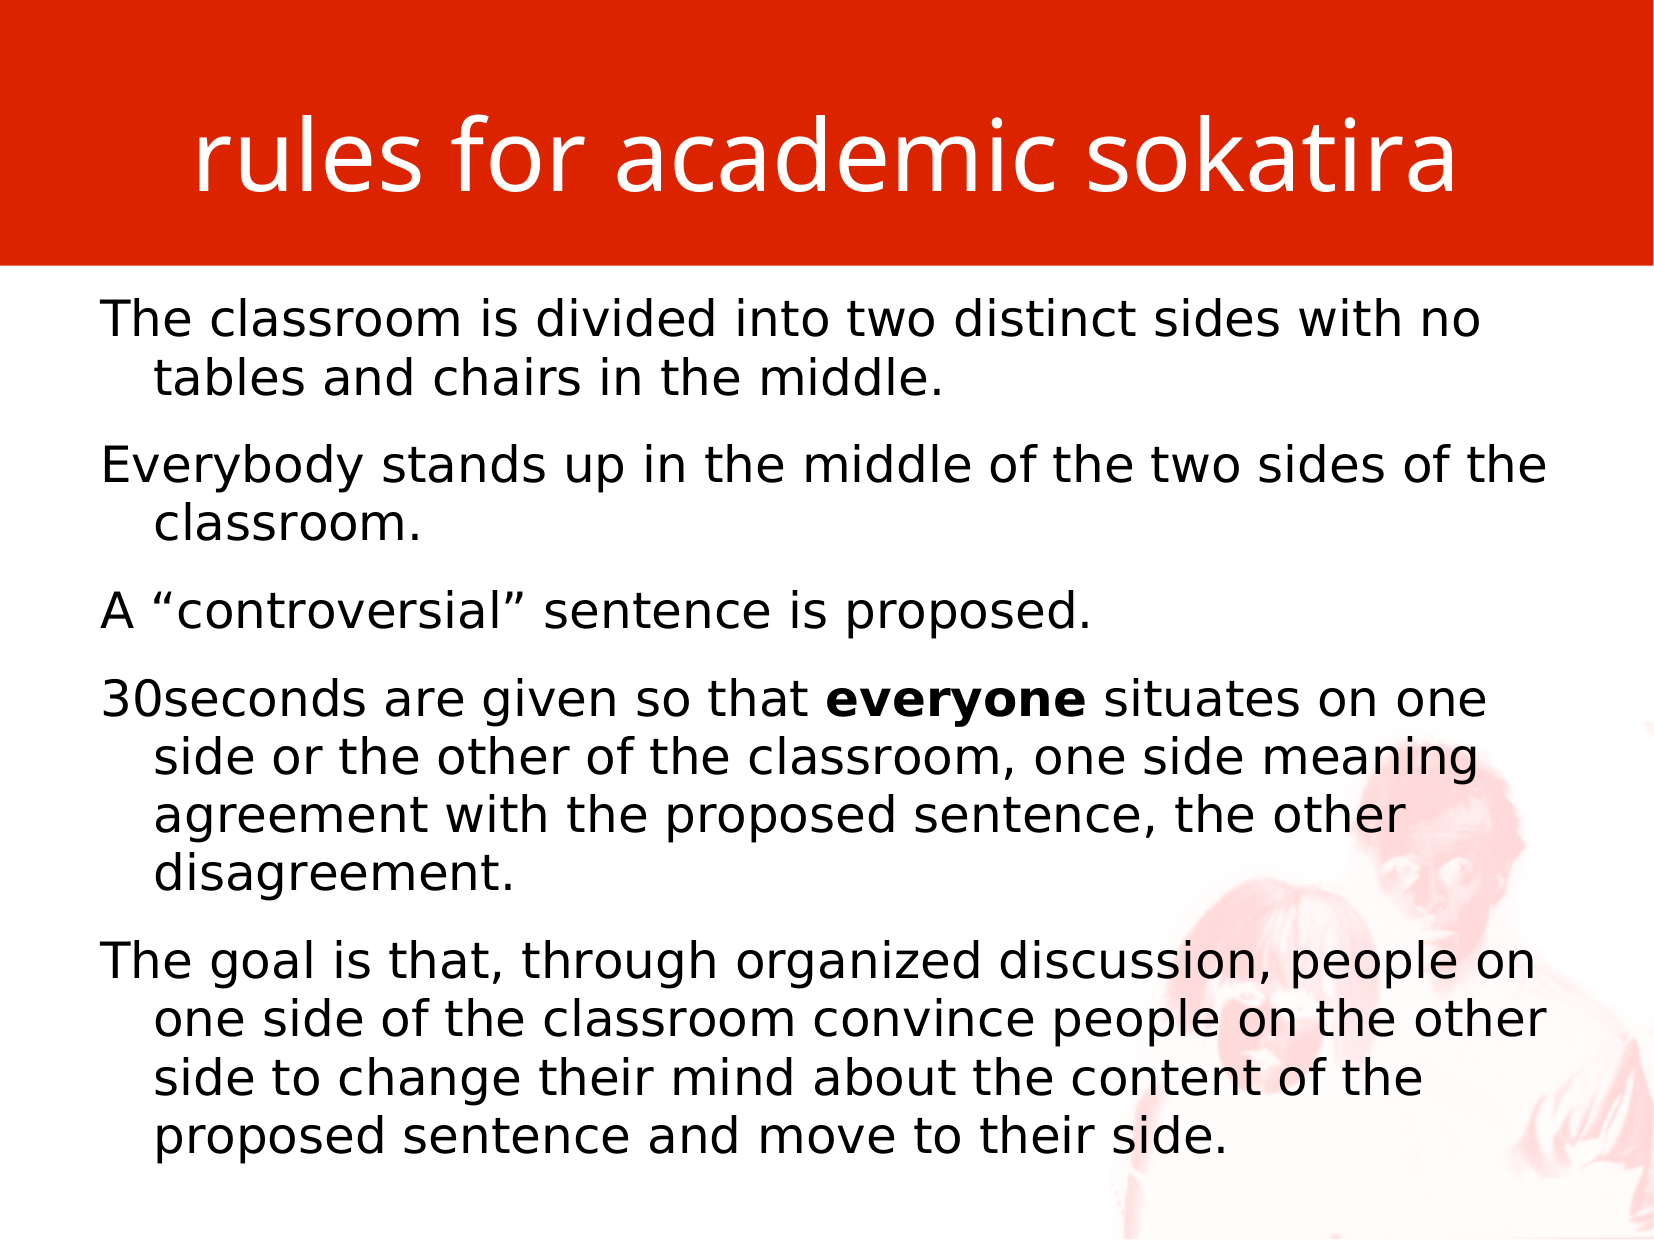

# rules for academic sokatira
The classroom is divided into two distinct sides with no tables and chairs in the middle.
Everybody stands up in the middle of the two sides of the classroom.
A “controversial” sentence is proposed.
30seconds are given so that everyone situates on one side or the other of the classroom, one side meaning agreement with the proposed sentence, the other disagreement.
The goal is that, through organized discussion, people on one side of the classroom convince people on the other side to change their mind about the content of the proposed sentence and move to their side.